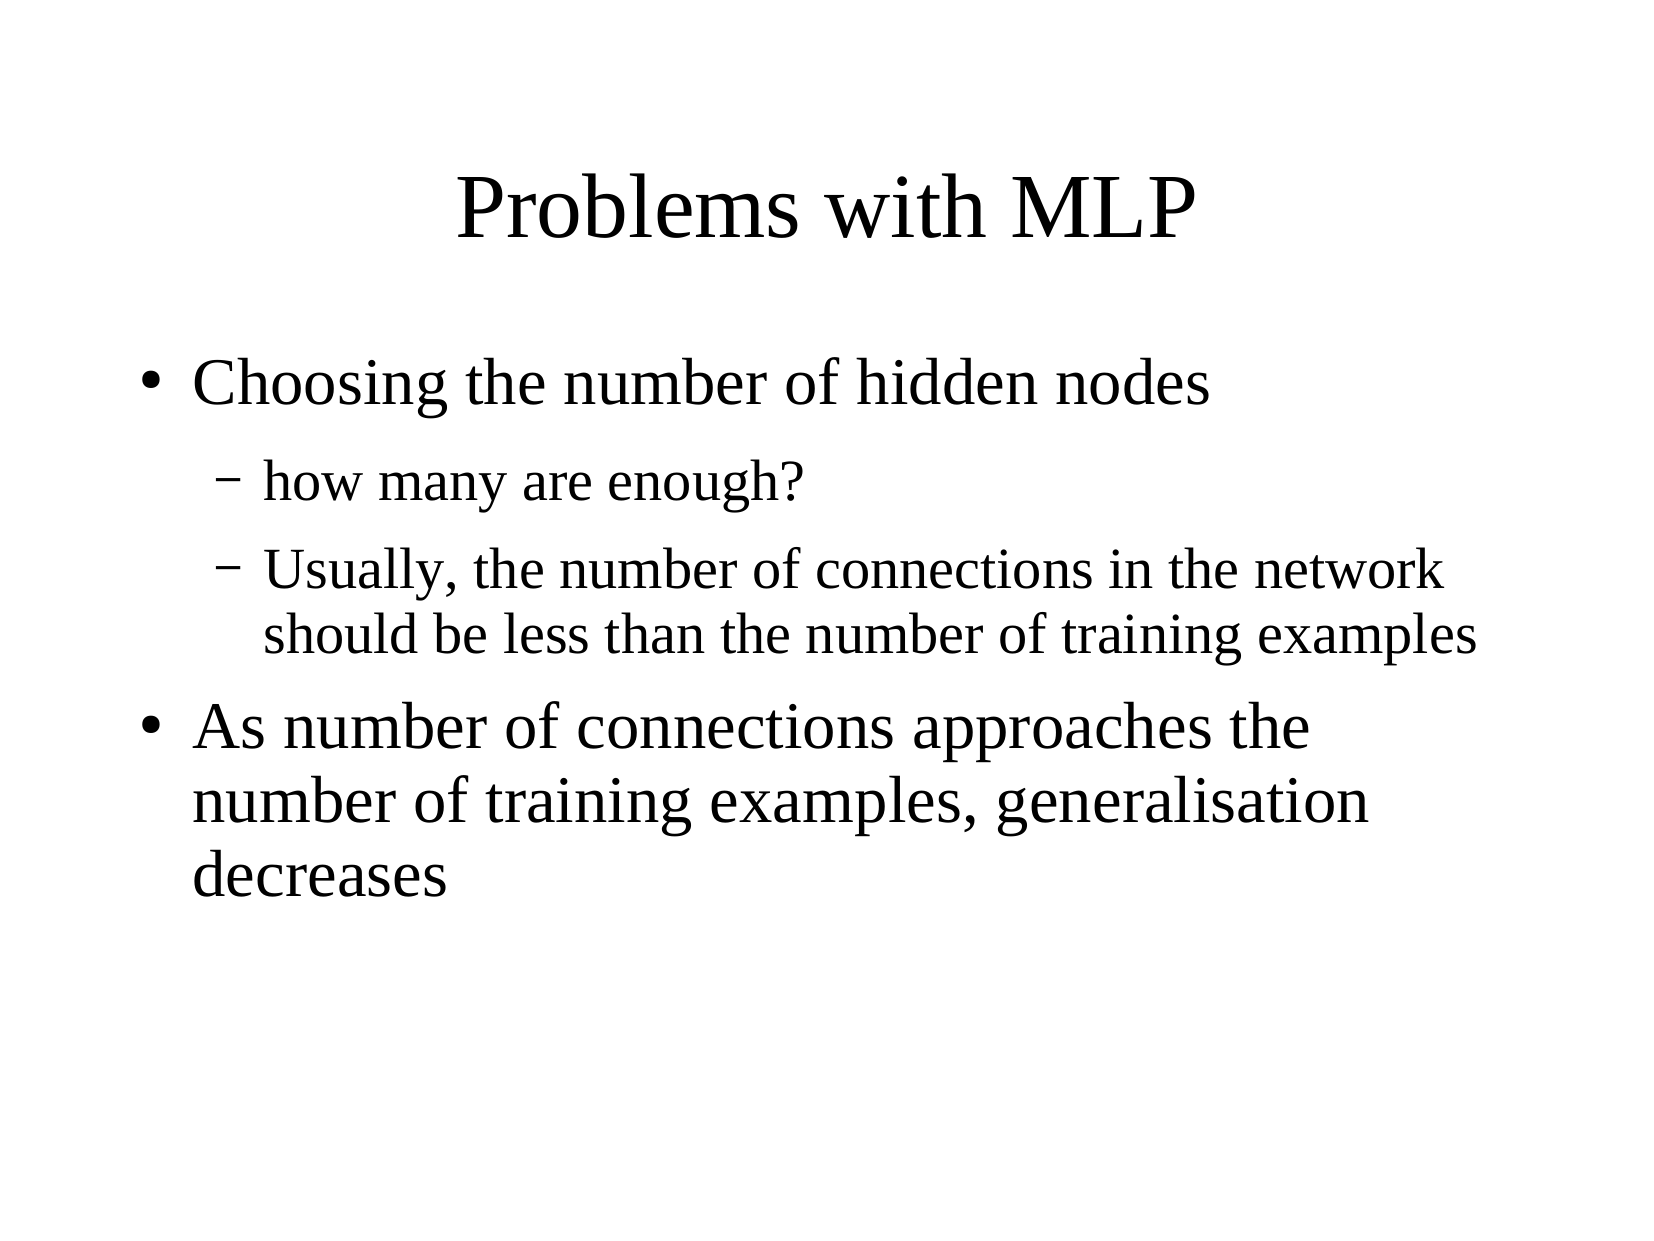

# Problems with MLP
Choosing the number of hidden nodes
how many are enough?
Usually, the number of connections in the network should be less than the number of training examples
As number of connections approaches the number of training examples, generalisation decreases